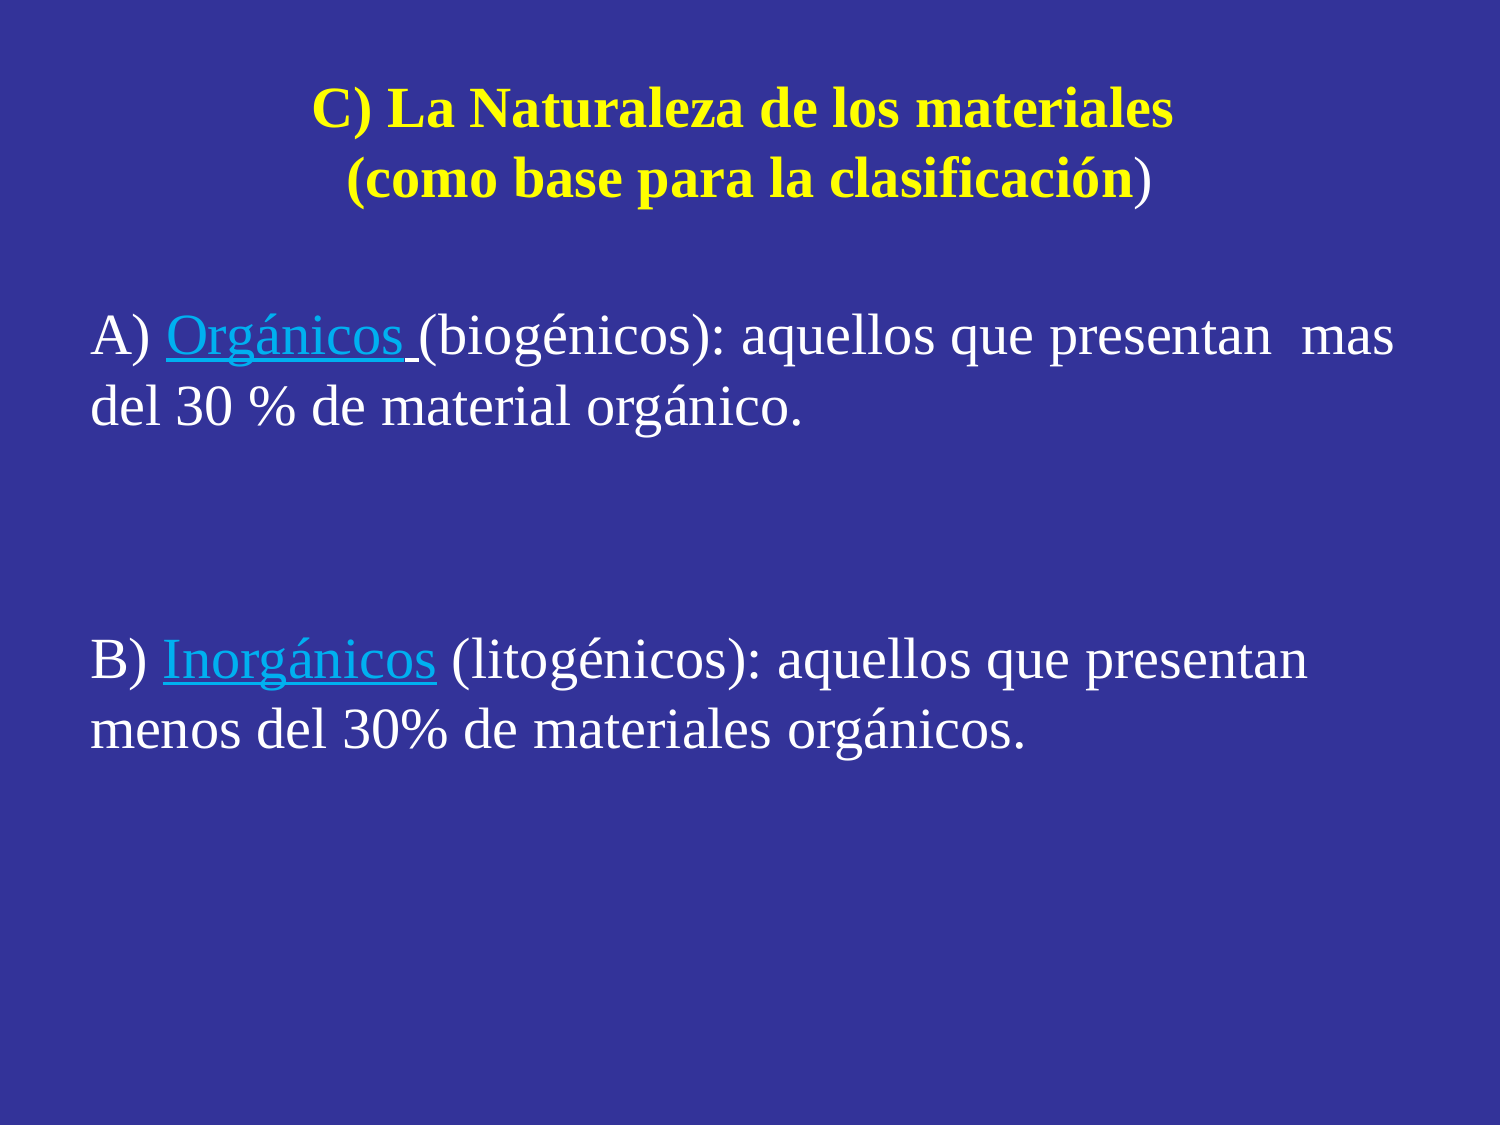

C) La Naturaleza de los materiales
(como base para la clasificación)
A) Orgánicos (biogénicos): aquellos que presentan mas del 30 % de material orgánico.
B) Inorgánicos (litogénicos): aquellos que presentan menos del 30% de materiales orgánicos.